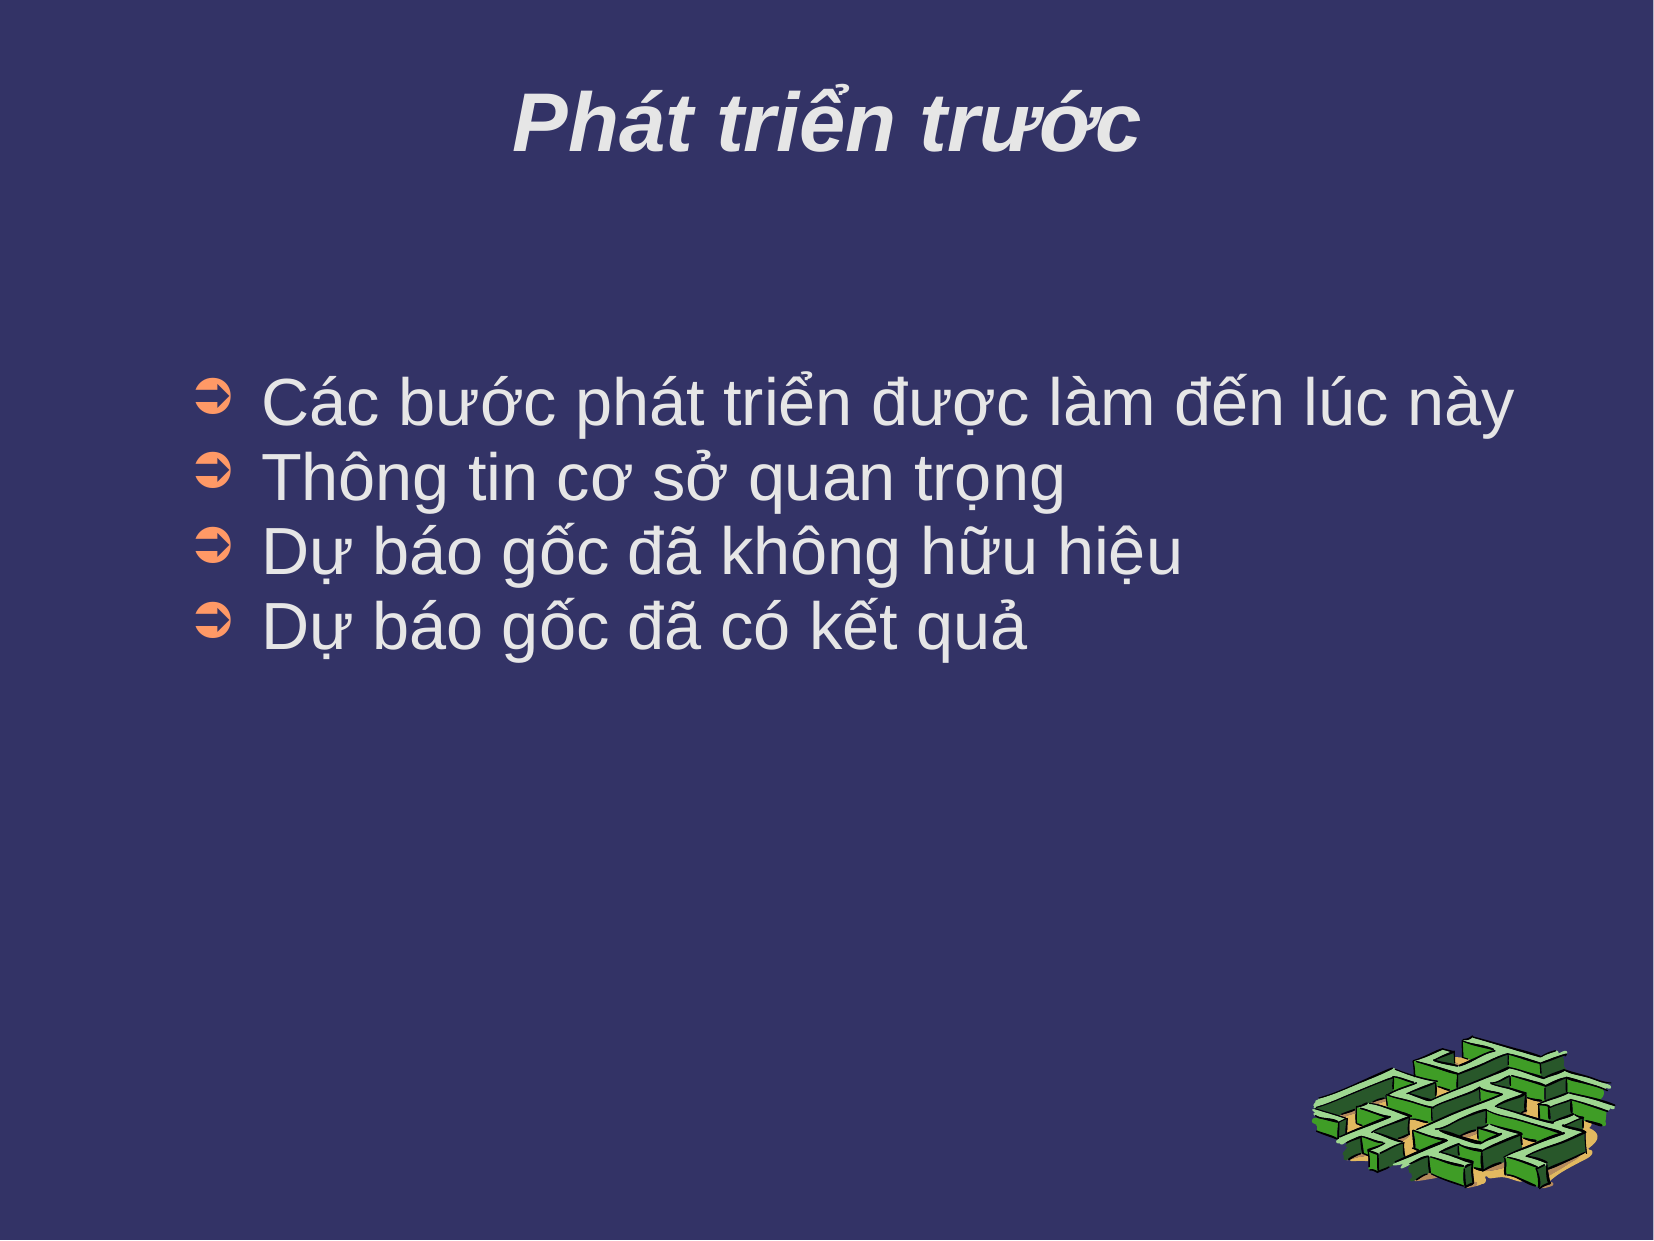

# Phát triển trước
Các bước phát triển được làm đến lúc này
Thông tin cơ sở quan trọng
Dự báo gốc đã không hữu hiệu
Dự báo gốc đã có kết quả